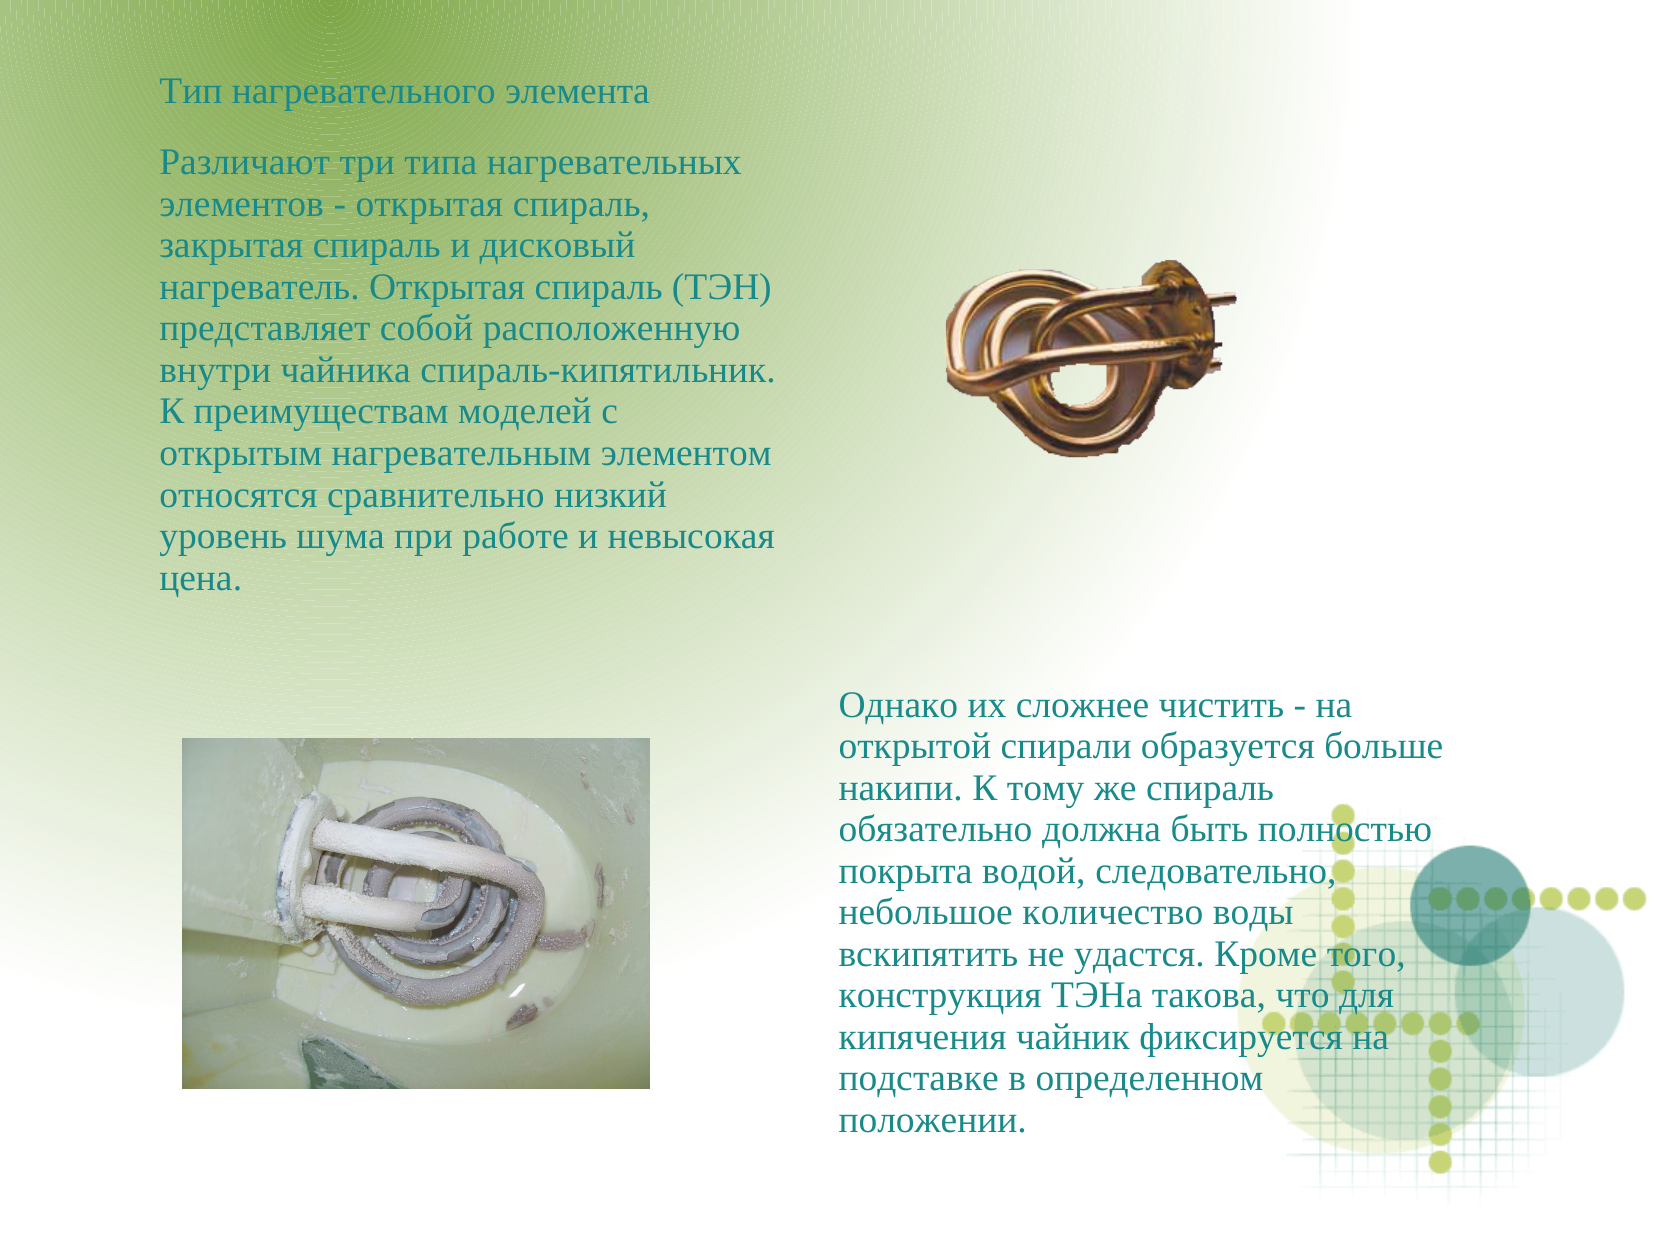

# Тип нагревательного элемента
Различают три типа нагревательных элементов - открытая спираль, закрытая спираль и дисковый нагреватель. Открытая спираль (ТЭН) представляет собой расположенную внутри чайника спираль-кипятильник. К преимуществам моделей с открытым нагревательным элементом относятся сравнительно низкий уровень шума при работе и невысокая цена.
Однако их сложнее чистить - на открытой спирали образуется больше накипи. К тому же спираль обязательно должна быть полностью покрыта водой, следовательно, небольшое количество воды вскипятить не удастся. Кроме того, конструкция ТЭНа такова, что для кипячения чайник фиксируется на подставке в определенном положении.